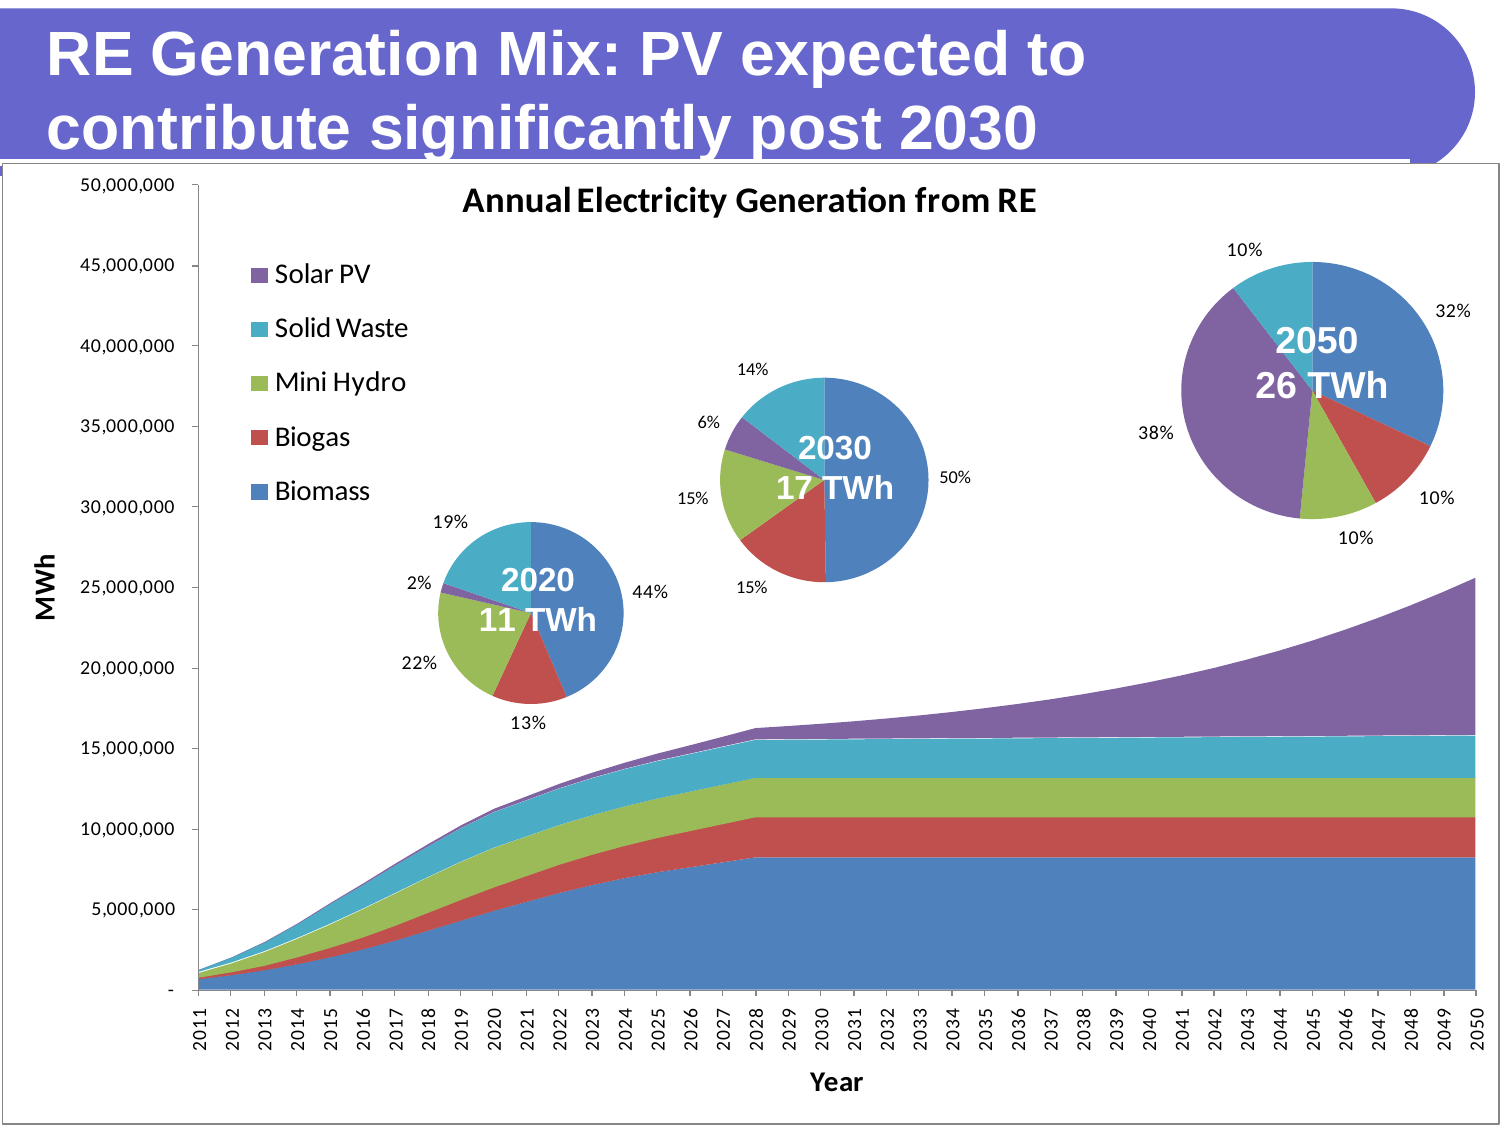

# RE Generation Mix: PV expected to contribute significantly post 2030
2050
26 TWh
2030
17 TWh
2020
11 TWh